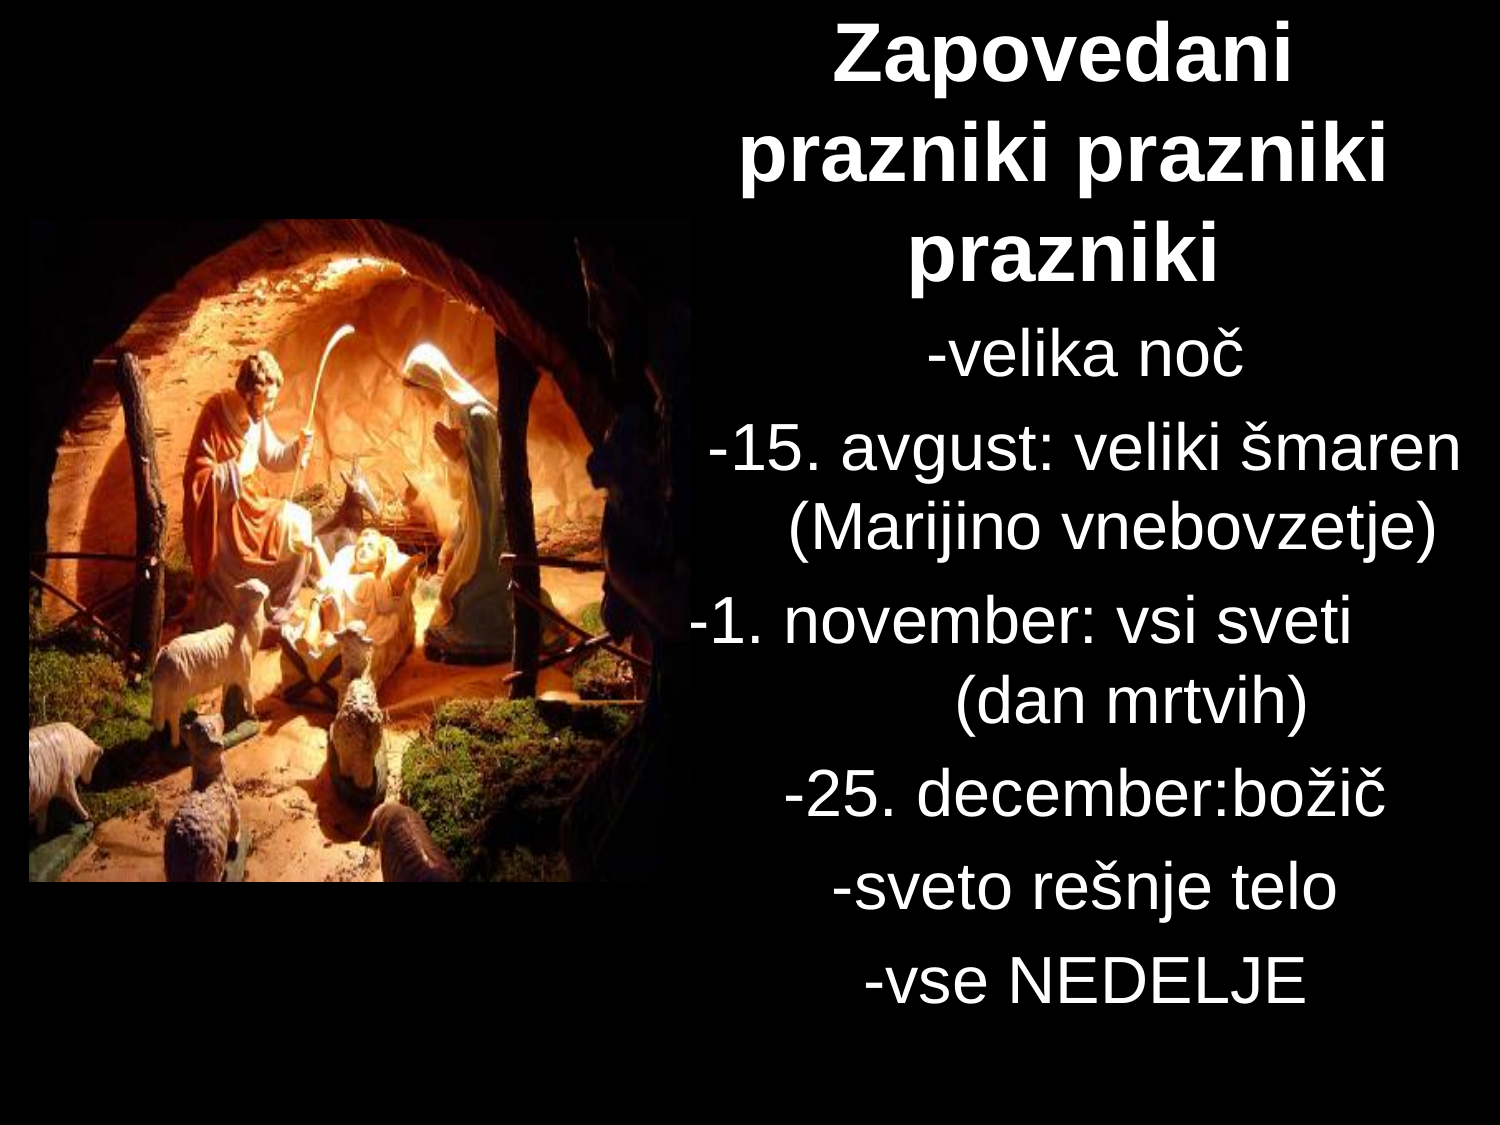

# Zapovedani prazniki prazniki prazniki
-velika noč
-15. avgust: veliki šmaren (Marijino vnebovzetje)
-1. november: vsi sveti (dan mrtvih)
-25. december:božič
-sveto rešnje telo
-vse NEDELJE